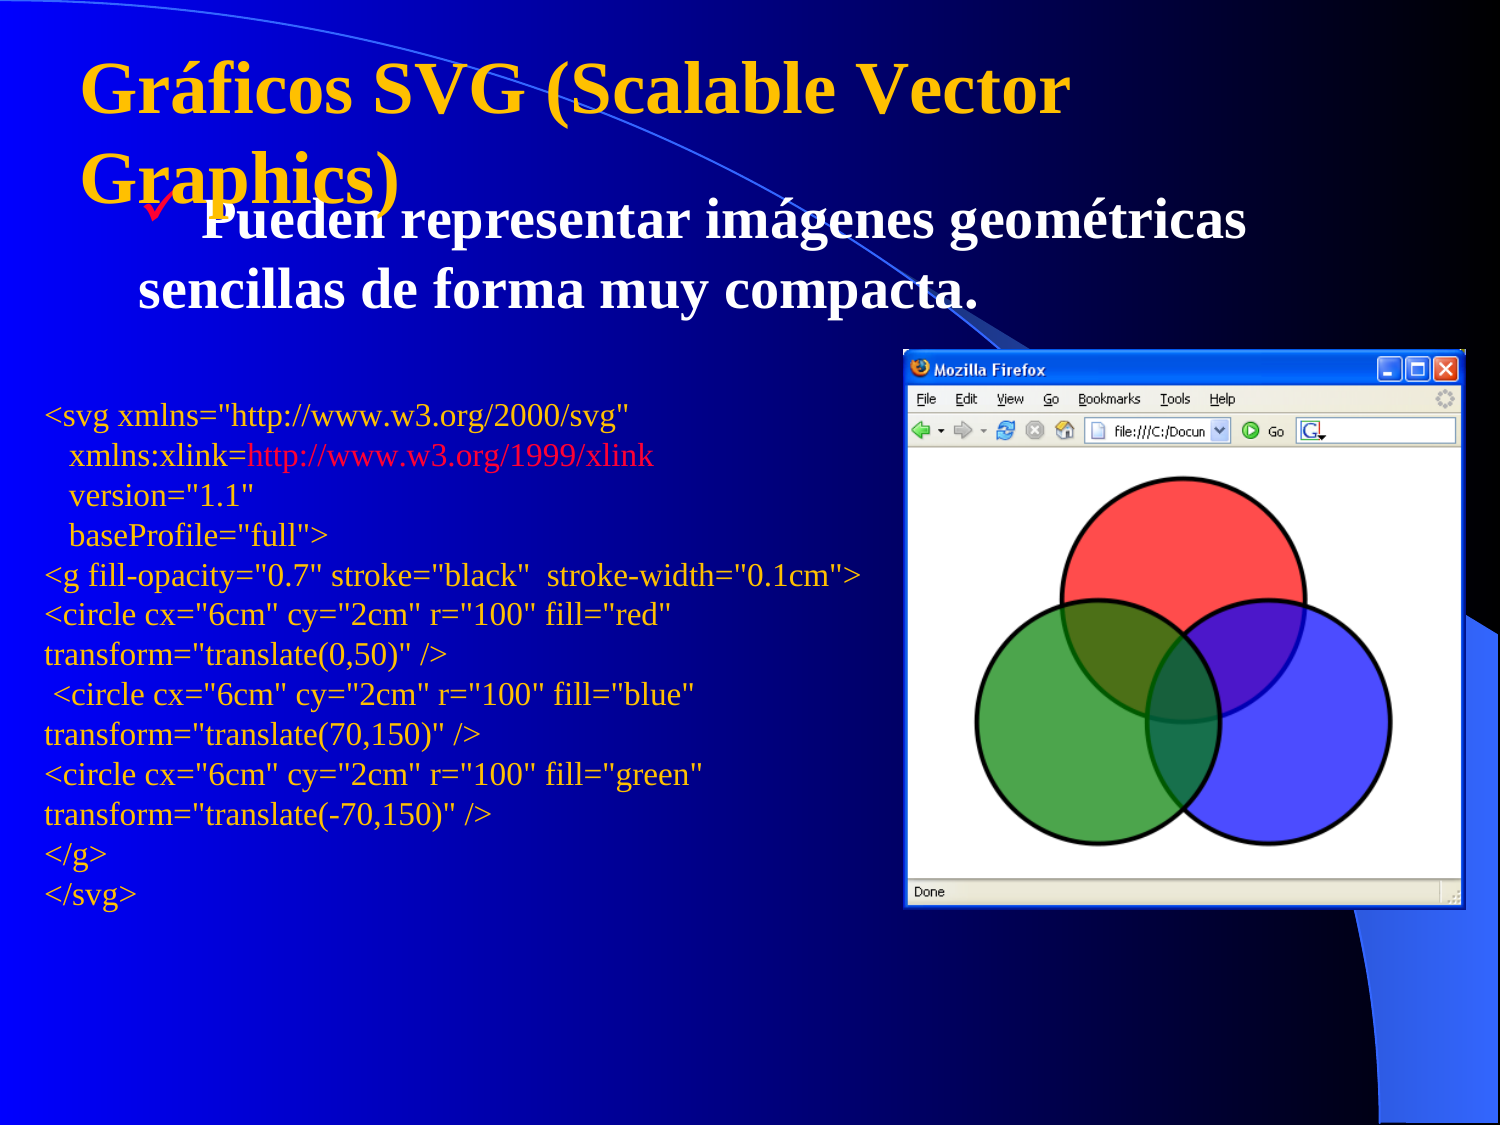

Gráficos SVG (Scalable Vector Graphics)
 Pueden representar imágenes geométricas sencillas de forma muy compacta.
<svg xmlns="http://www.w3.org/2000/svg"
 xmlns:xlink=http://www.w3.org/1999/xlink
 version="1.1"
 baseProfile="full">
<g fill-opacity="0.7" stroke="black" stroke-width="0.1cm">
<circle cx="6cm" cy="2cm" r="100" fill="red" transform="translate(0,50)" />
 <circle cx="6cm" cy="2cm" r="100" fill="blue" transform="translate(70,150)" />
<circle cx="6cm" cy="2cm" r="100" fill="green" transform="translate(-70,150)" />
</g>
</svg>